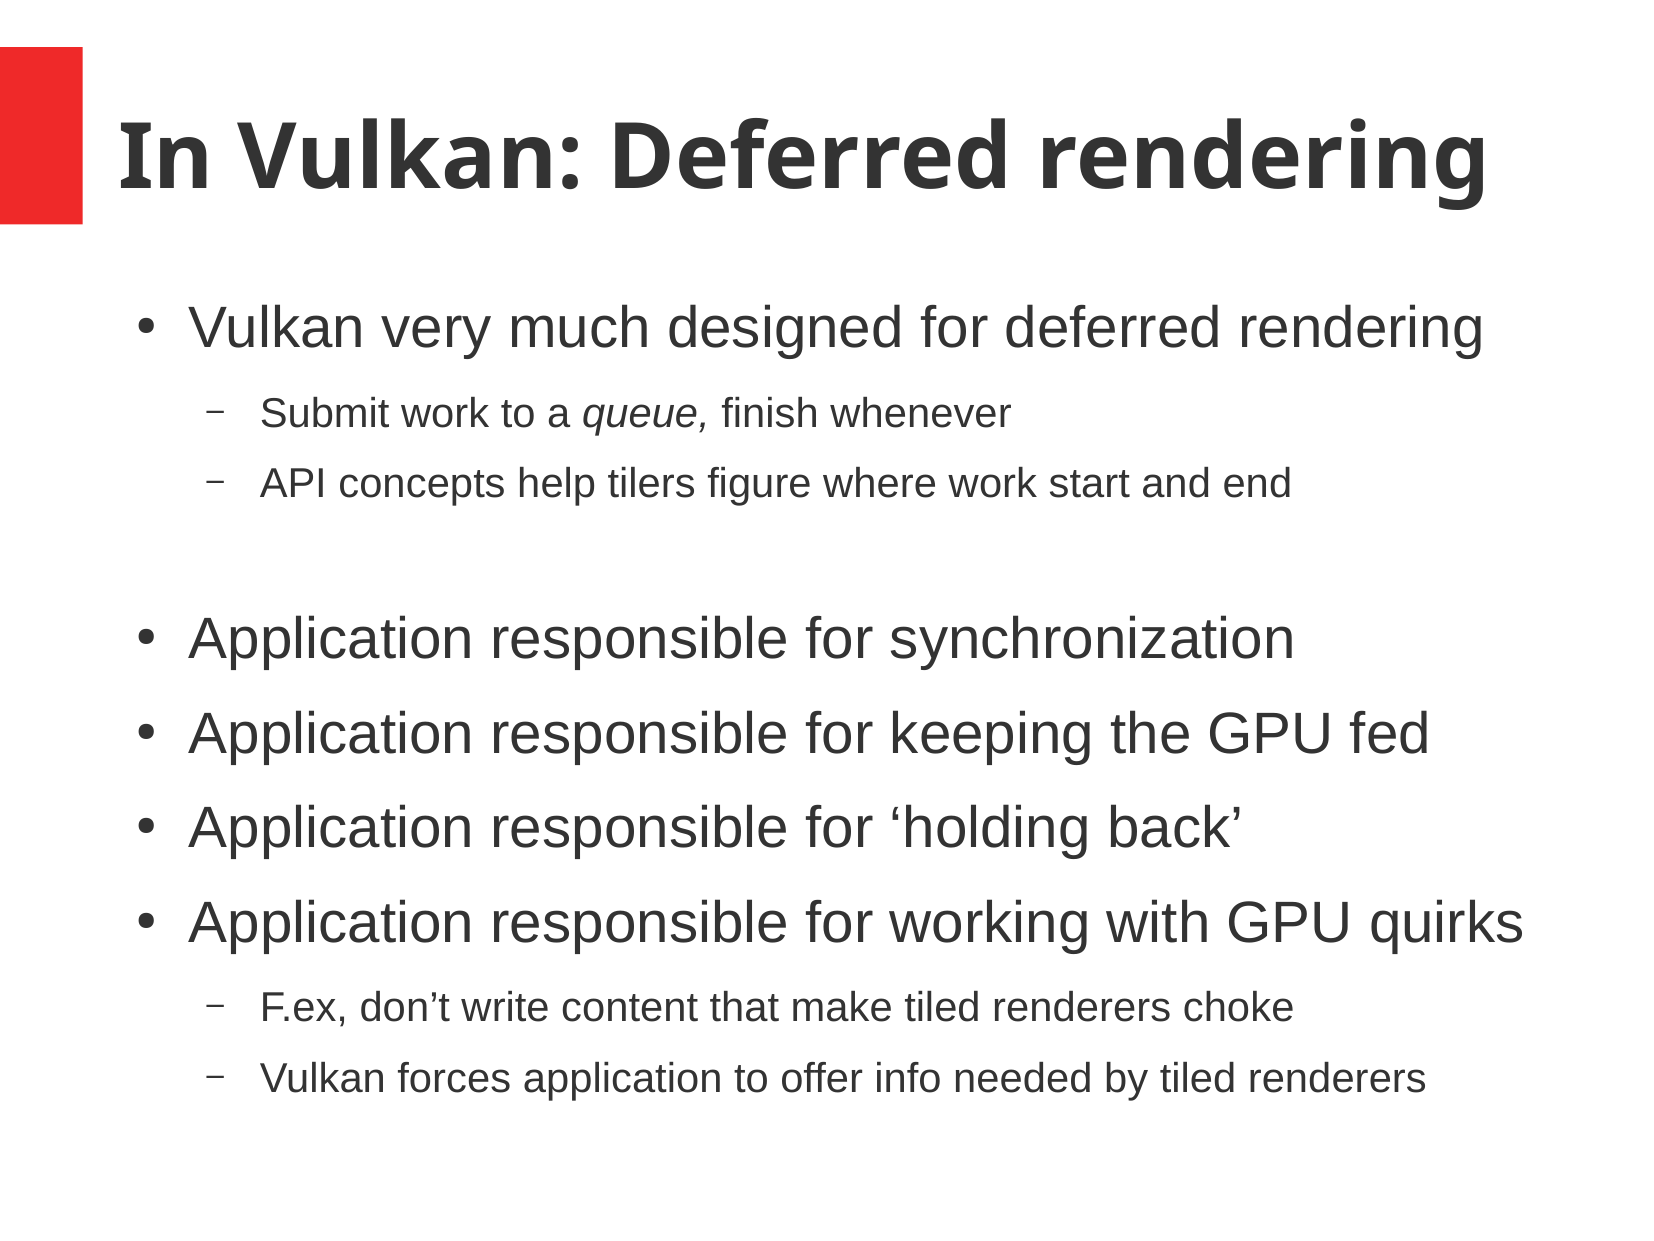

# In Vulkan: Deferred rendering
Vulkan very much designed for deferred rendering
Submit work to a queue, finish whenever
API concepts help tilers figure where work start and end
Application responsible for synchronization
Application responsible for keeping the GPU fed
Application responsible for ‘holding back’
Application responsible for working with GPU quirks
F.ex, don’t write content that make tiled renderers choke
Vulkan forces application to offer info needed by tiled renderers